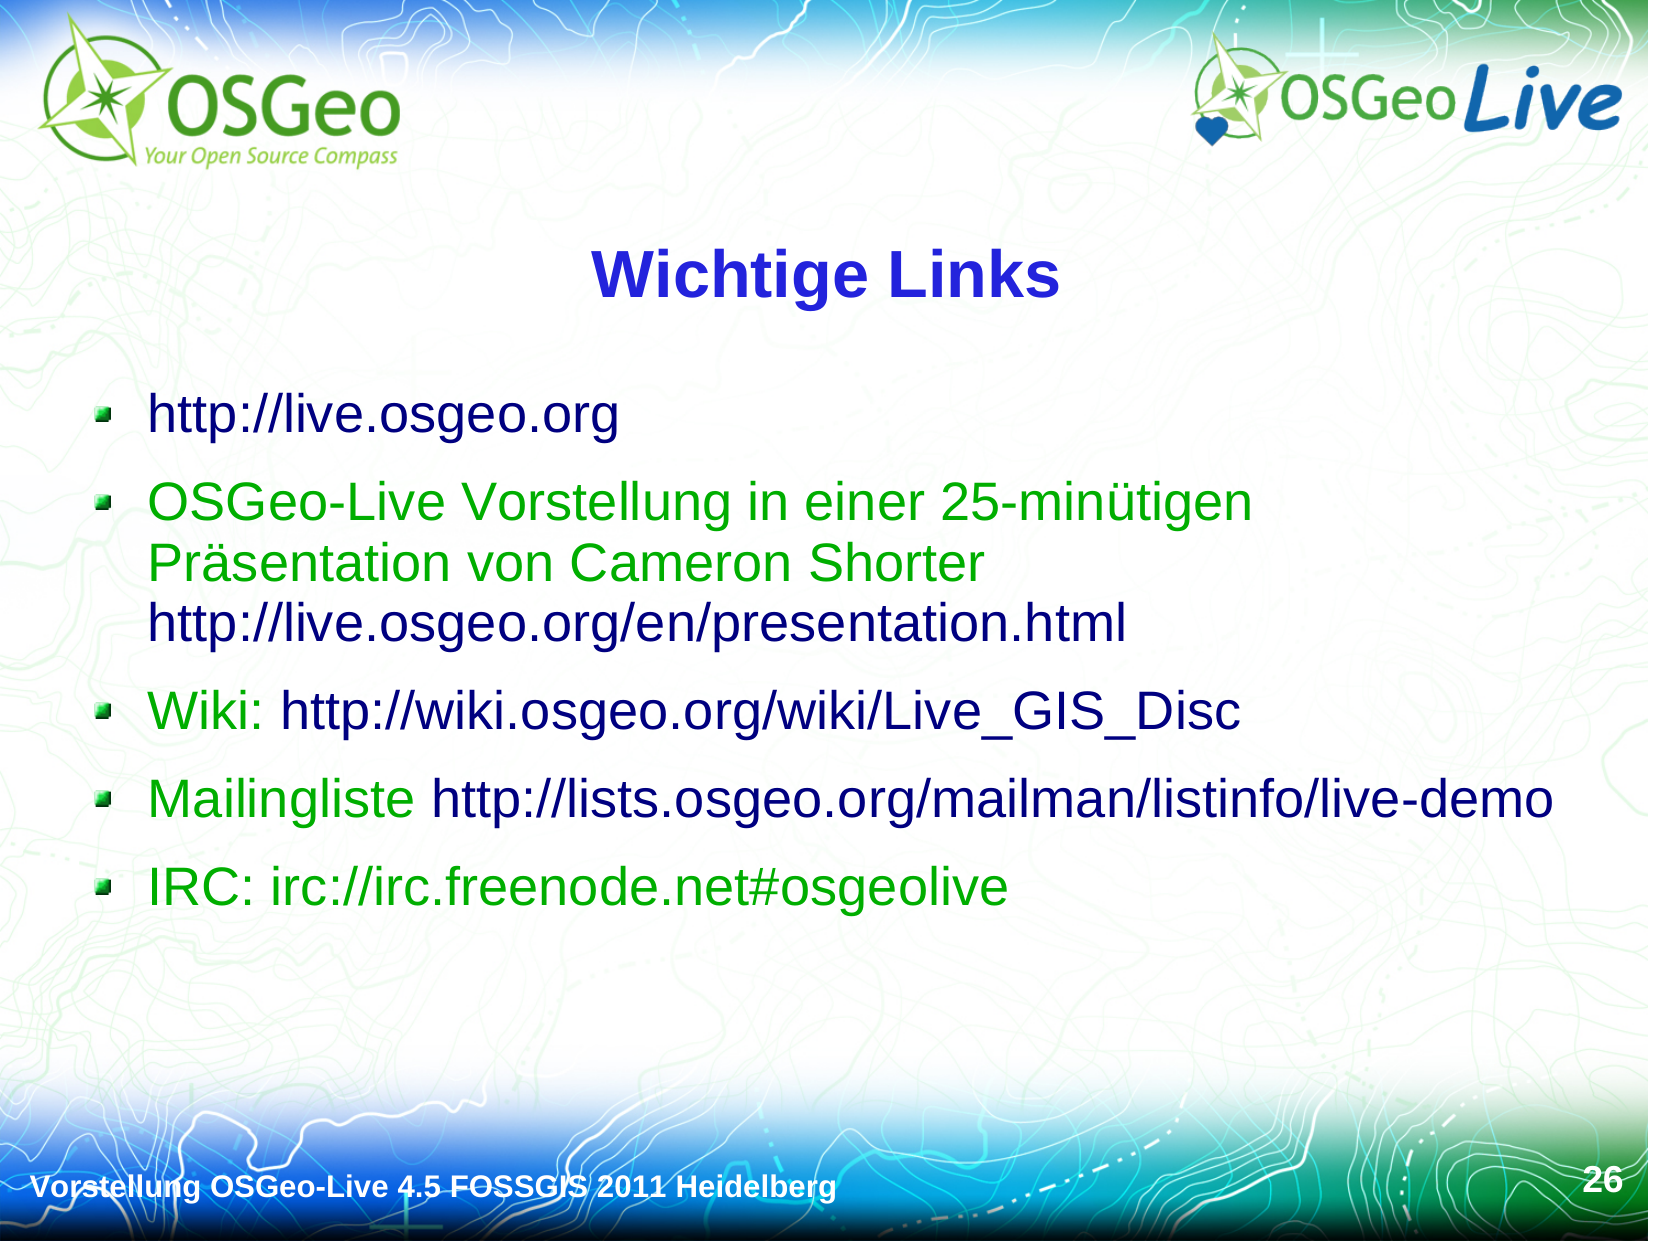

# Wichtige Links
http://live.osgeo.org
OSGeo-Live Vorstellung in einer 25-minütigen Präsentation von Cameron Shorter http://live.osgeo.org/en/presentation.html
Wiki: http://wiki.osgeo.org/wiki/Live_GIS_Disc
Mailingliste http://lists.osgeo.org/mailman/listinfo/live-demo
IRC: irc://irc.freenode.net#osgeolive